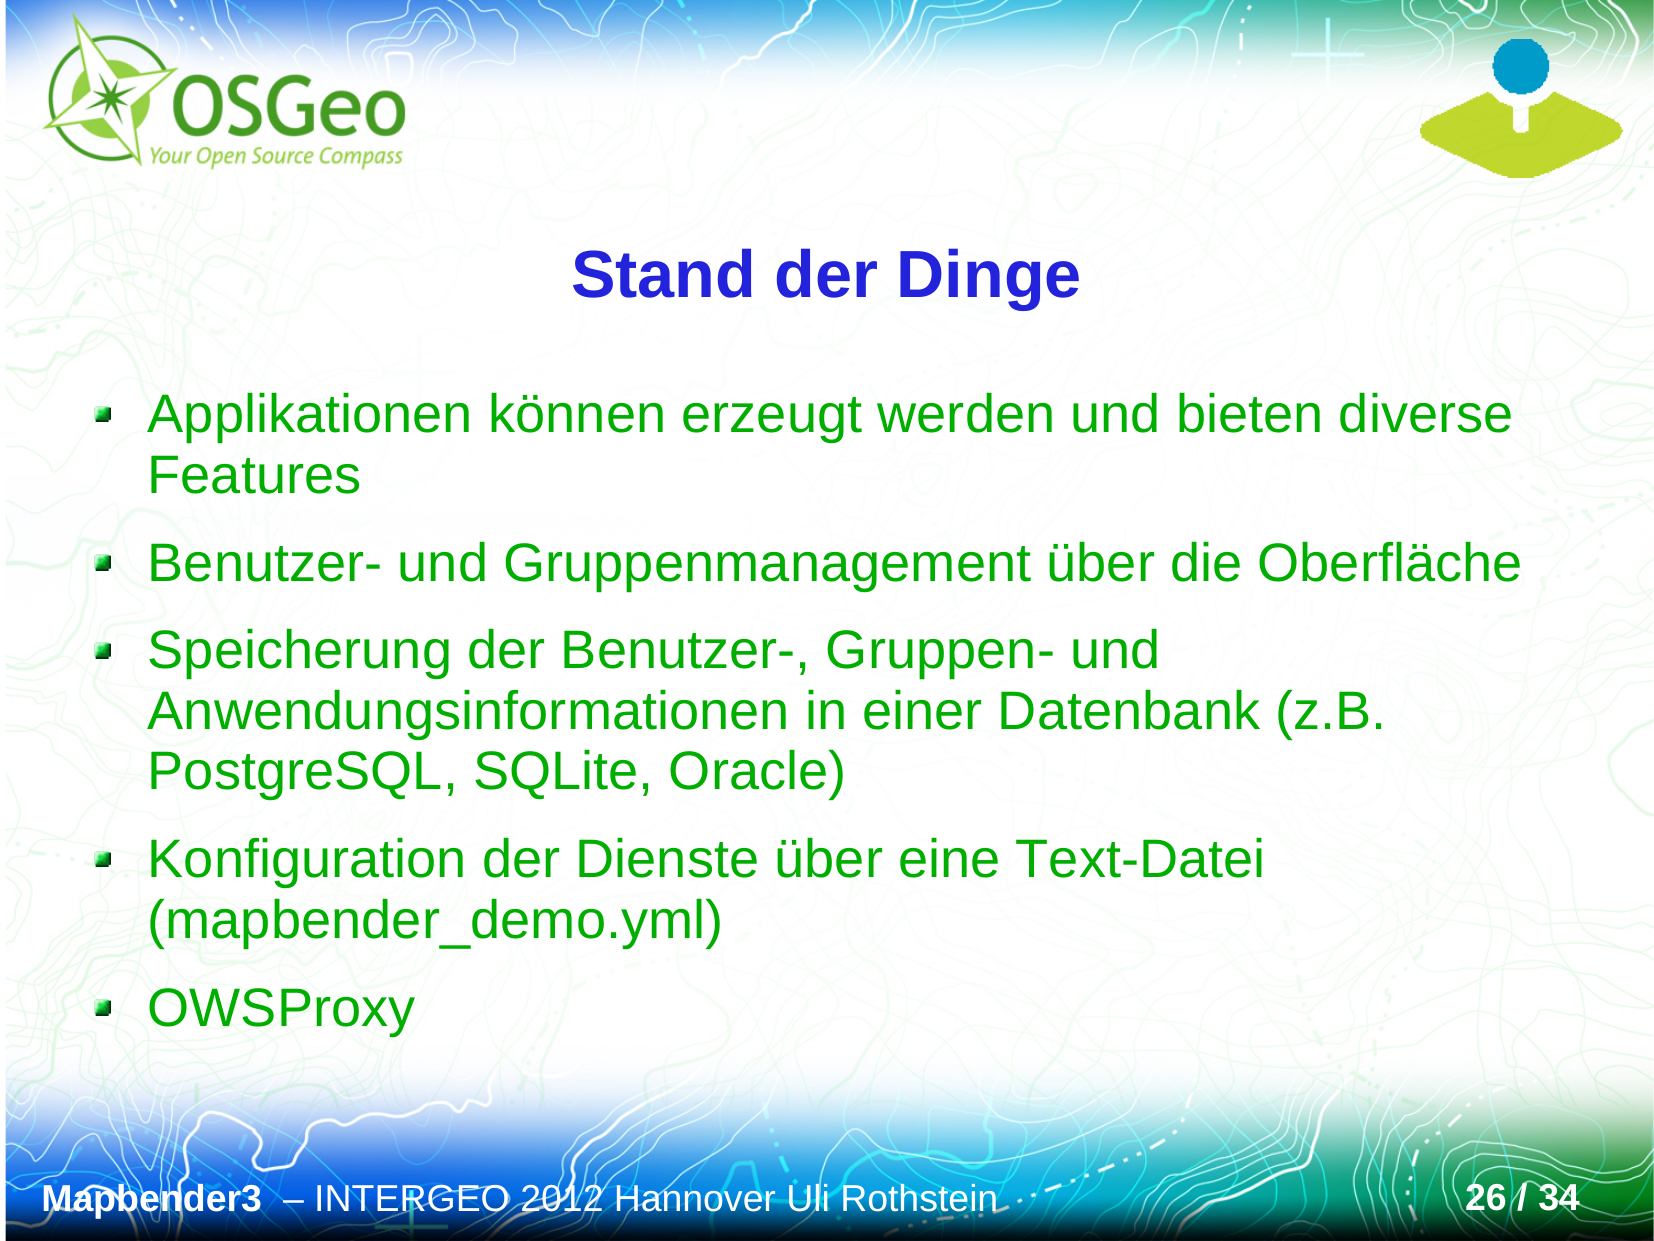

# Stand der Dinge
Applikationen können erzeugt werden und bieten diverse Features
Benutzer- und Gruppenmanagement über die Oberfläche
Speicherung der Benutzer-, Gruppen- und Anwendungsinformationen in einer Datenbank (z.B. PostgreSQL, SQLite, Oracle)
Konfiguration der Dienste über eine Text-Datei (mapbender_demo.yml)
OWSProxy